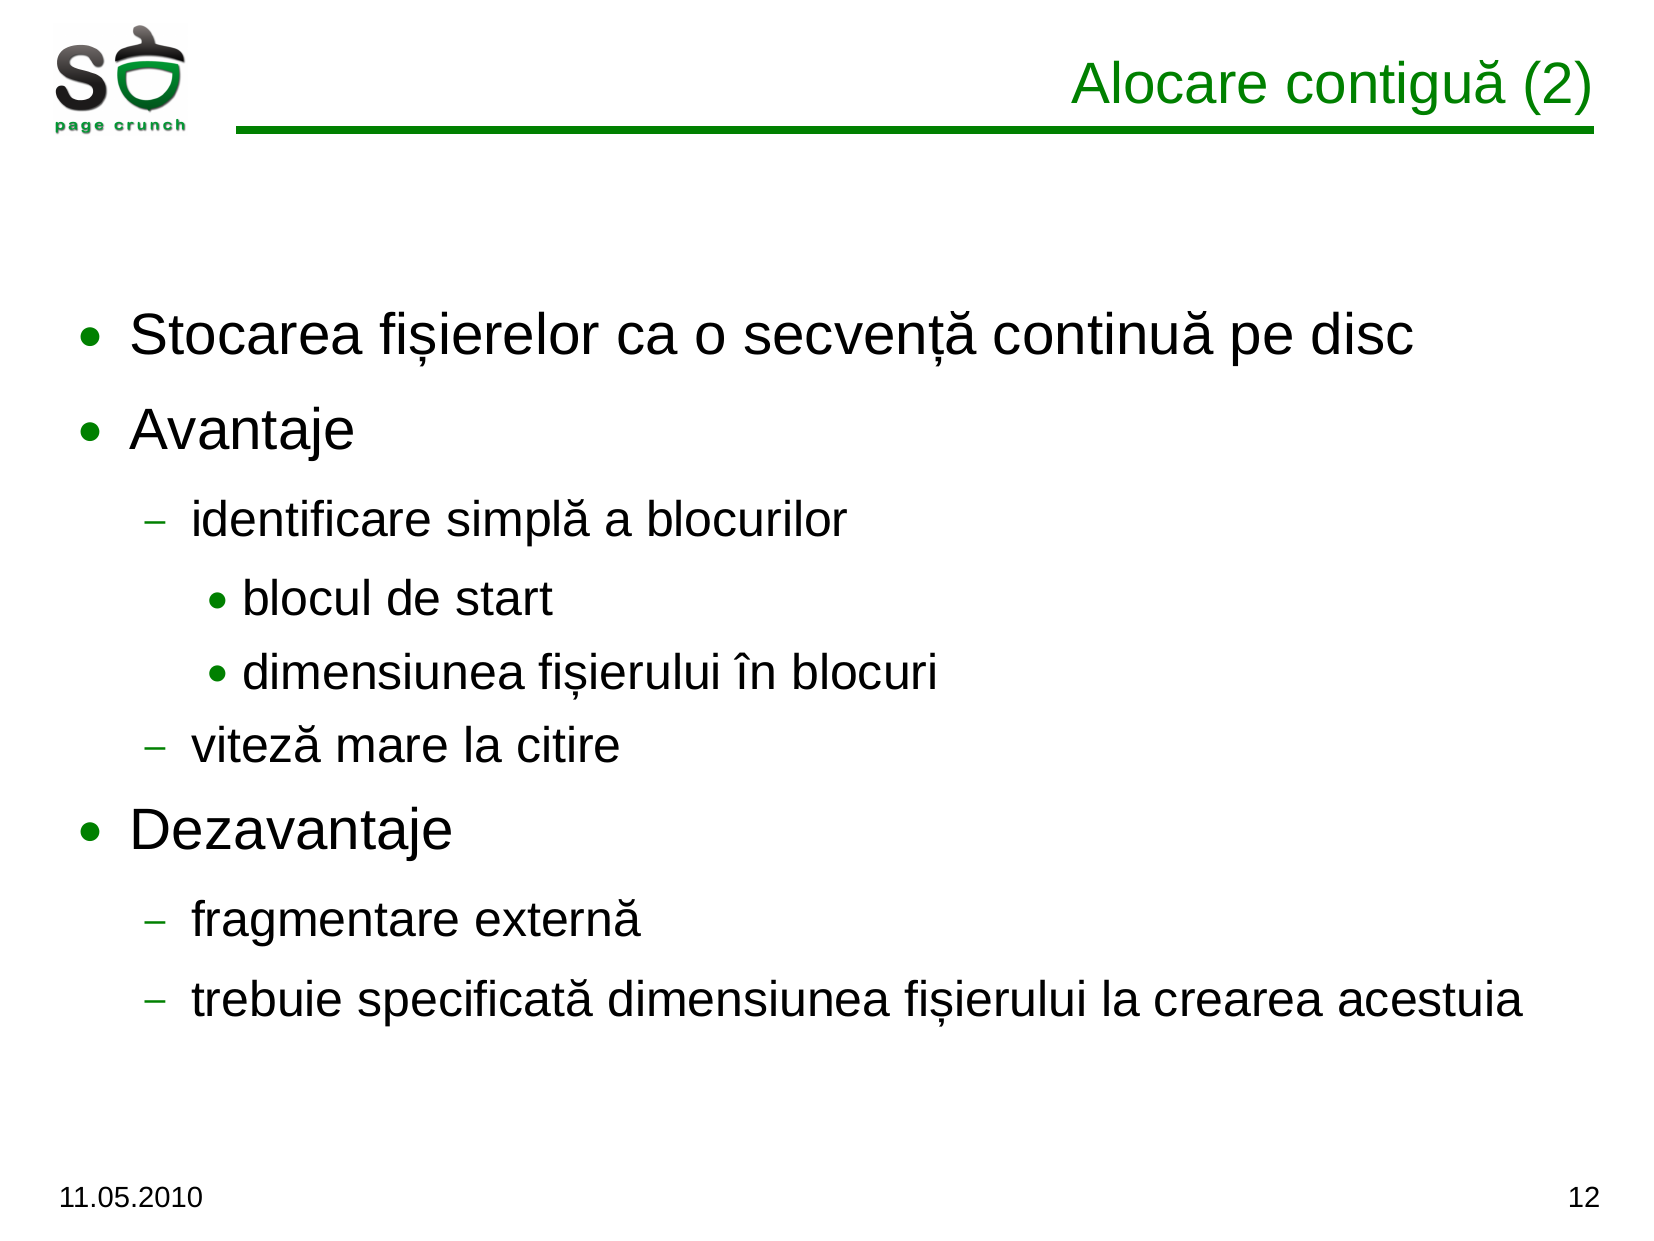

# Alocare contiguă (2)
Stocarea fișierelor ca o secvență continuă pe disc
Avantaje
identificare simplă a blocurilor
blocul de start
dimensiunea fișierului în blocuri
viteză mare la citire
Dezavantaje
fragmentare externă
trebuie specificată dimensiunea fișierului la crearea acestuia
11.05.2010
12